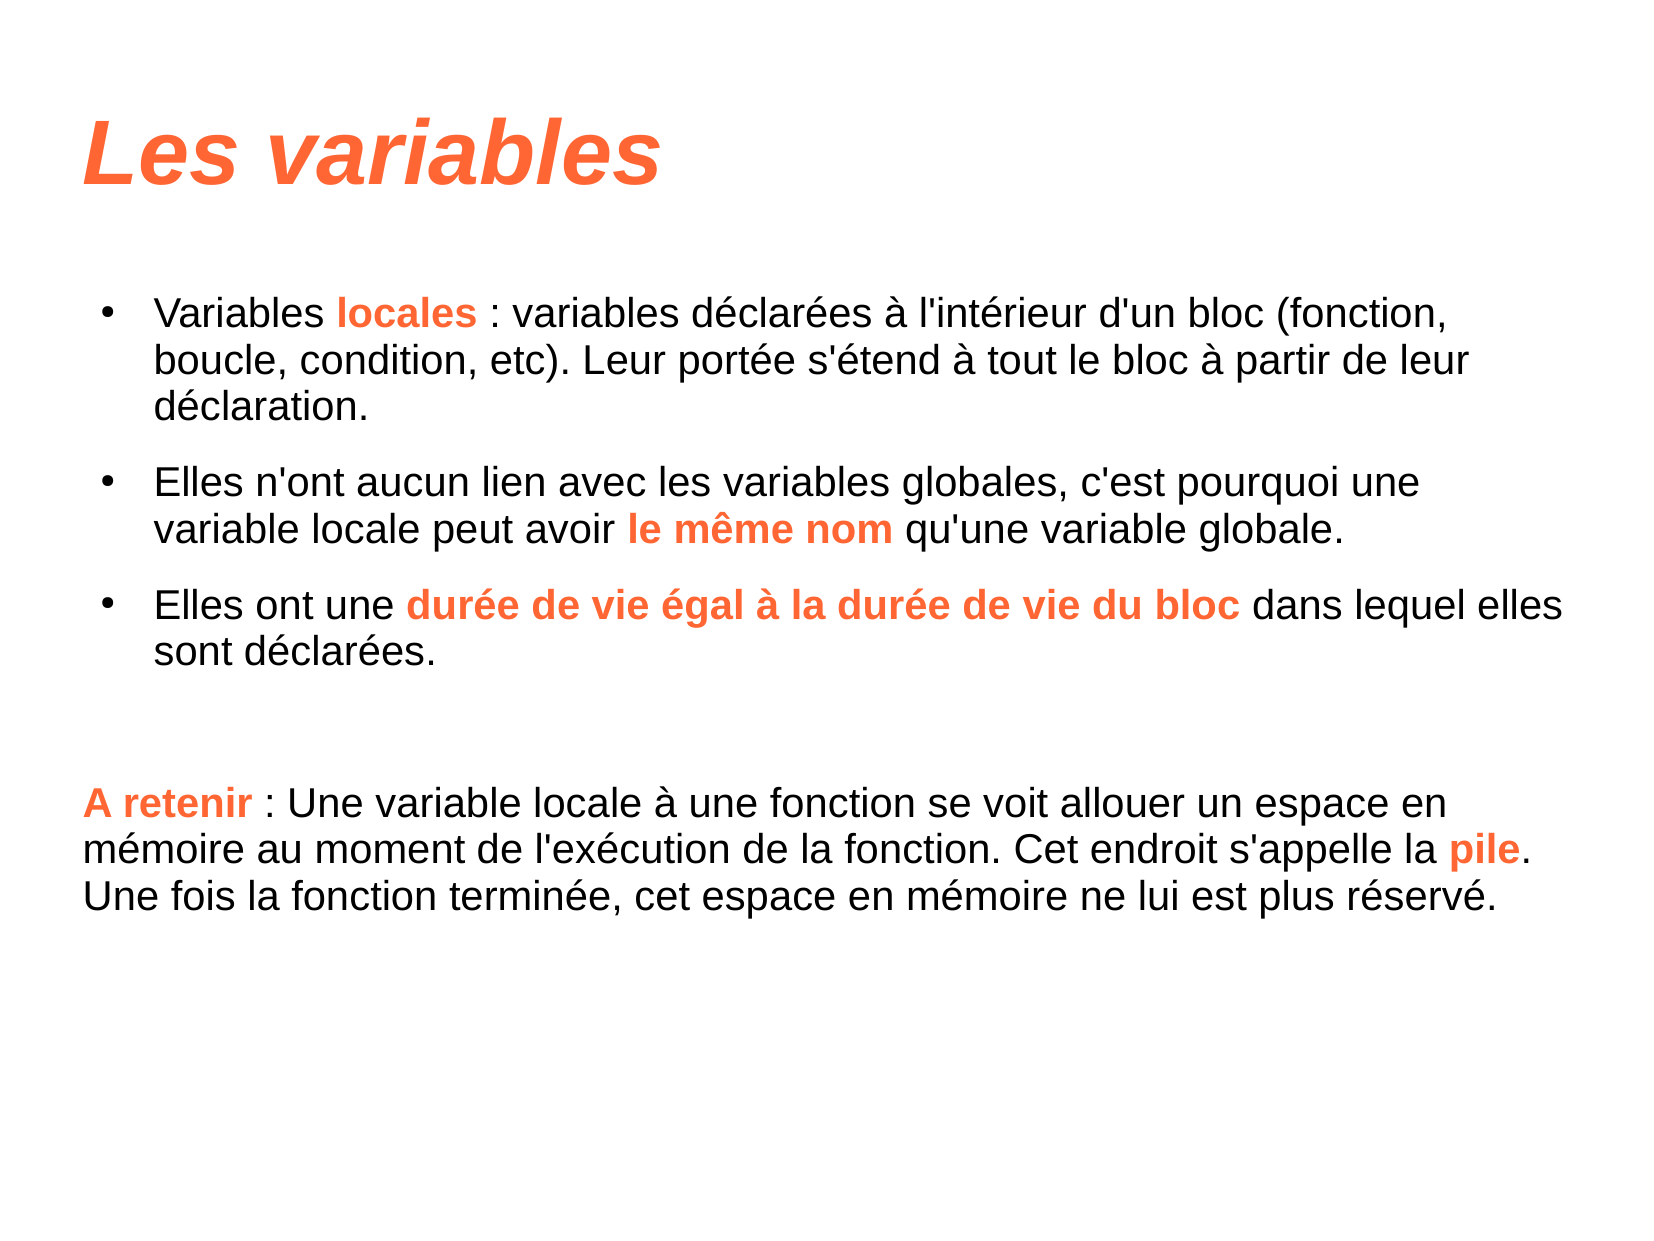

# Les variables
Variables locales : variables déclarées à l'intérieur d'un bloc (fonction, boucle, condition, etc). Leur portée s'étend à tout le bloc à partir de leur déclaration.
Elles n'ont aucun lien avec les variables globales, c'est pourquoi une variable locale peut avoir le même nom qu'une variable globale.
Elles ont une durée de vie égal à la durée de vie du bloc dans lequel elles sont déclarées.
A retenir : Une variable locale à une fonction se voit allouer un espace en mémoire au moment de l'exécution de la fonction. Cet endroit s'appelle la pile. Une fois la fonction terminée, cet espace en mémoire ne lui est plus réservé.